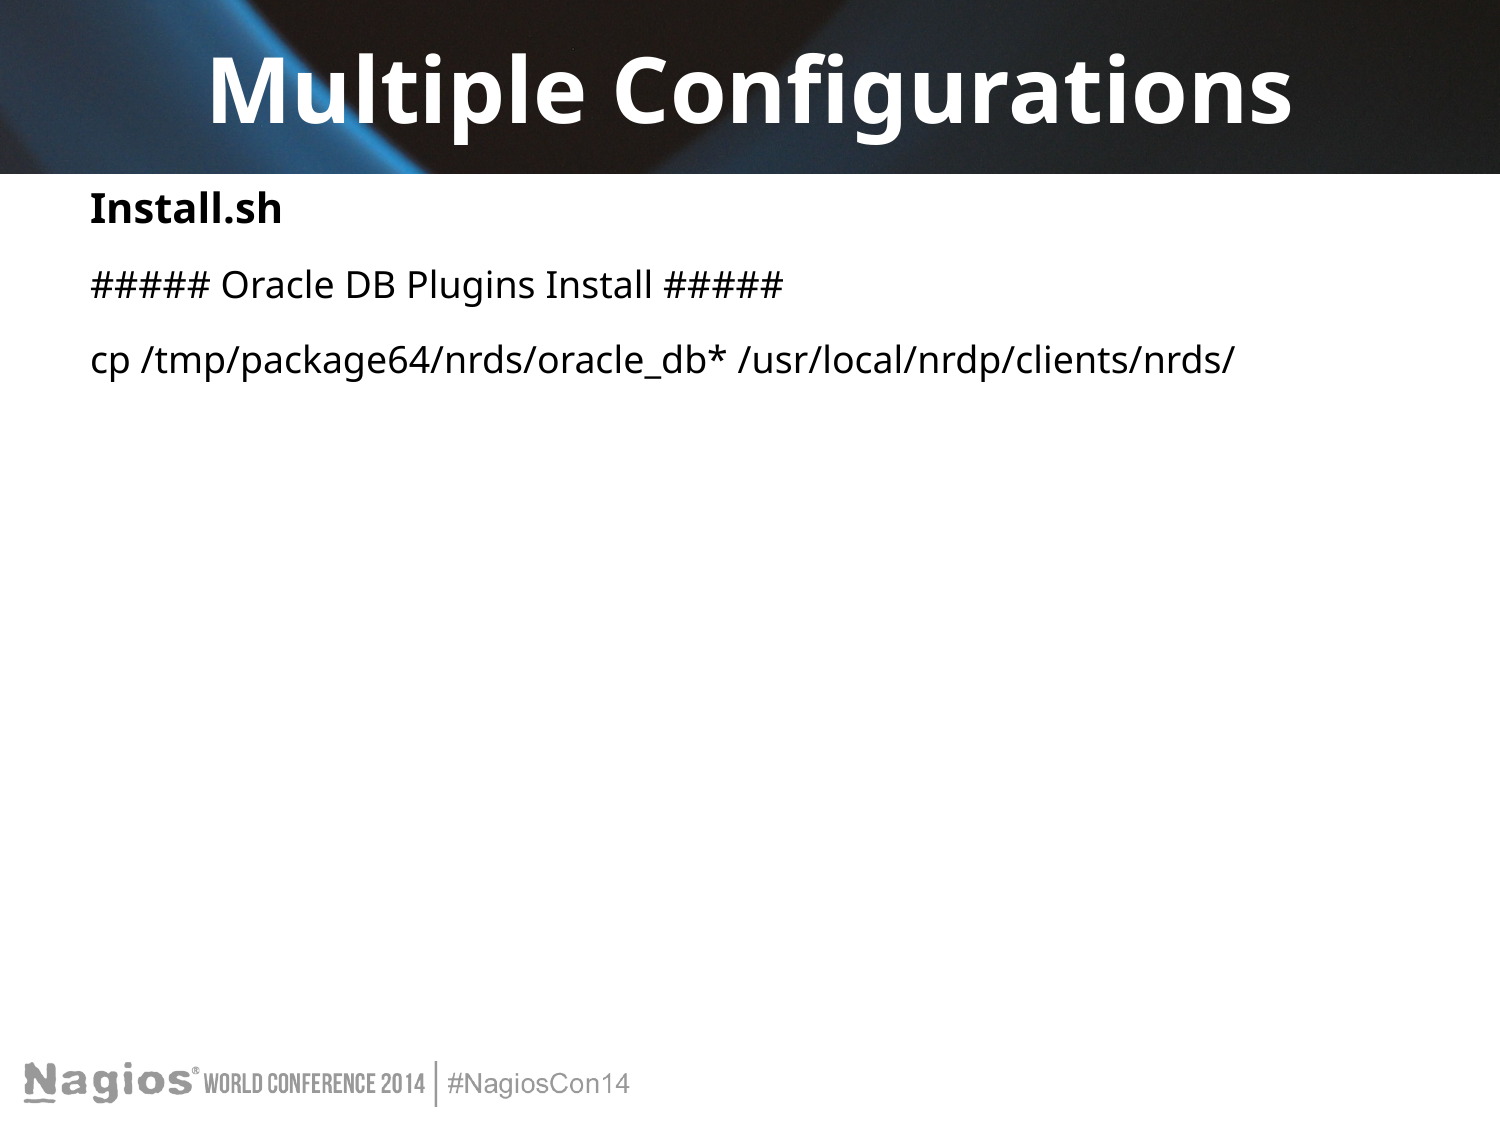

# Multiple Configurations
Install.sh
##### Oracle DB Plugins Install #####
cp /tmp/package64/nrds/oracle_db* /usr/local/nrdp/clients/nrds/